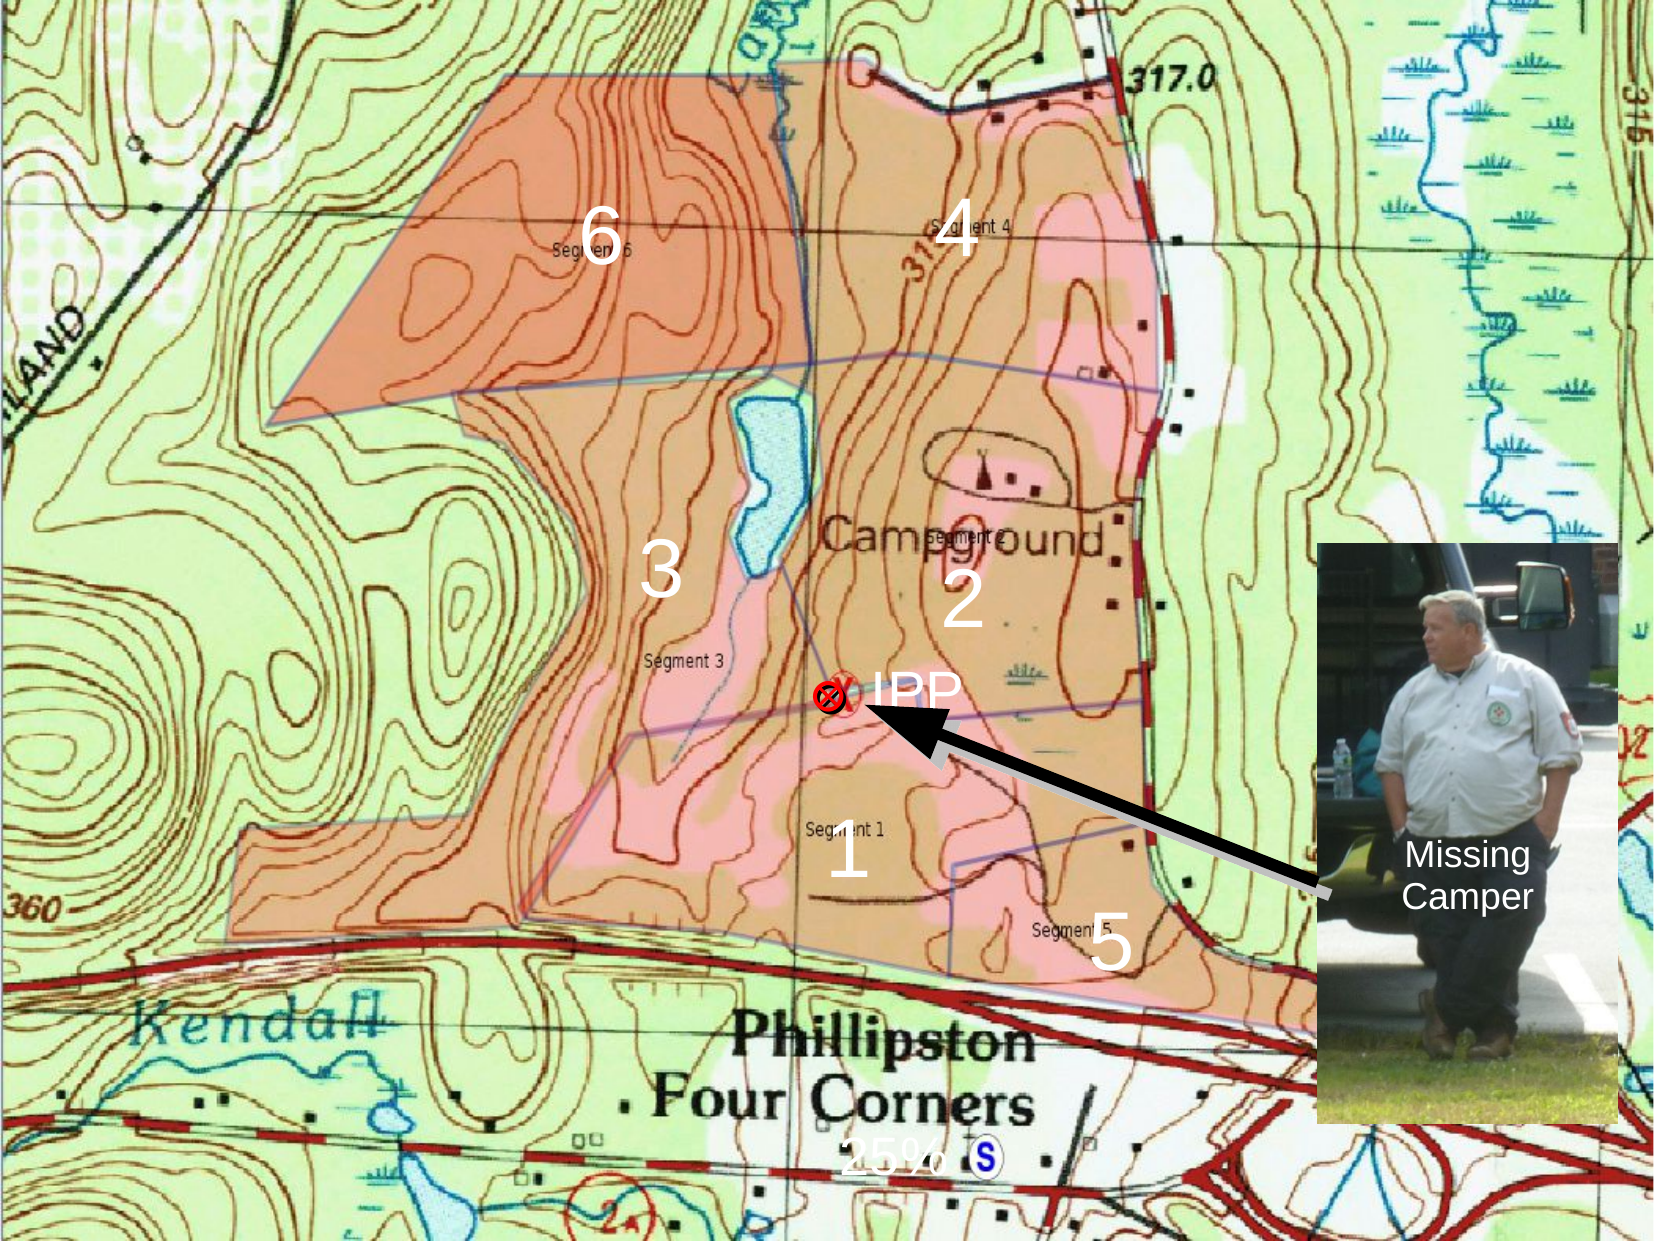

4
6
3
Missing
Camper
2
⭙
IPP
1
5
25%